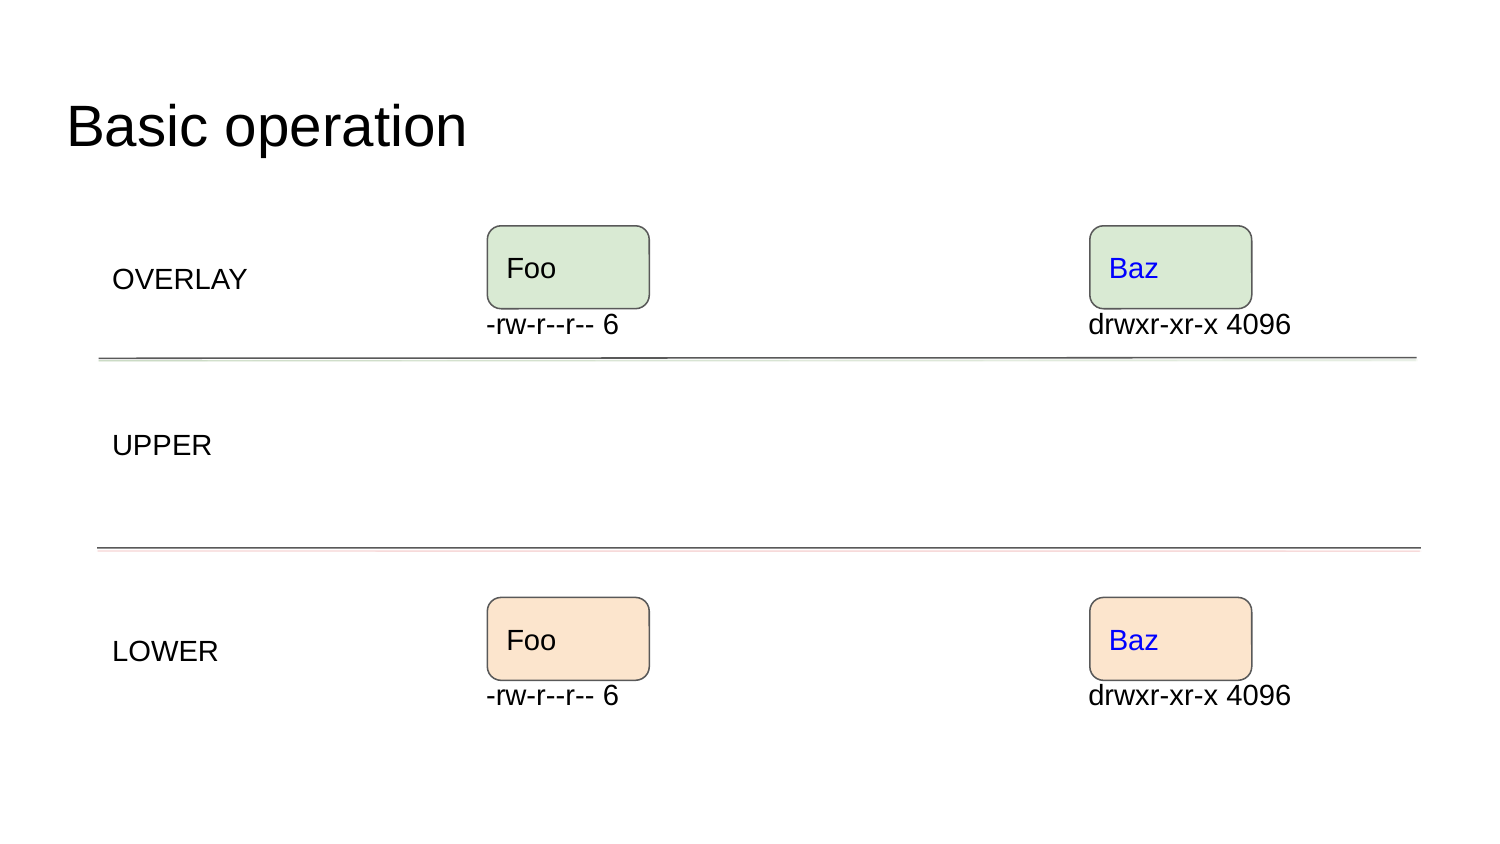

# Basic operation
Foo
Baz
OVERLAY
-rw-r--r-- 6
drwxr-xr-x 4096
UPPER
Foo
Baz
LOWER
-rw-r--r-- 6
drwxr-xr-x 4096